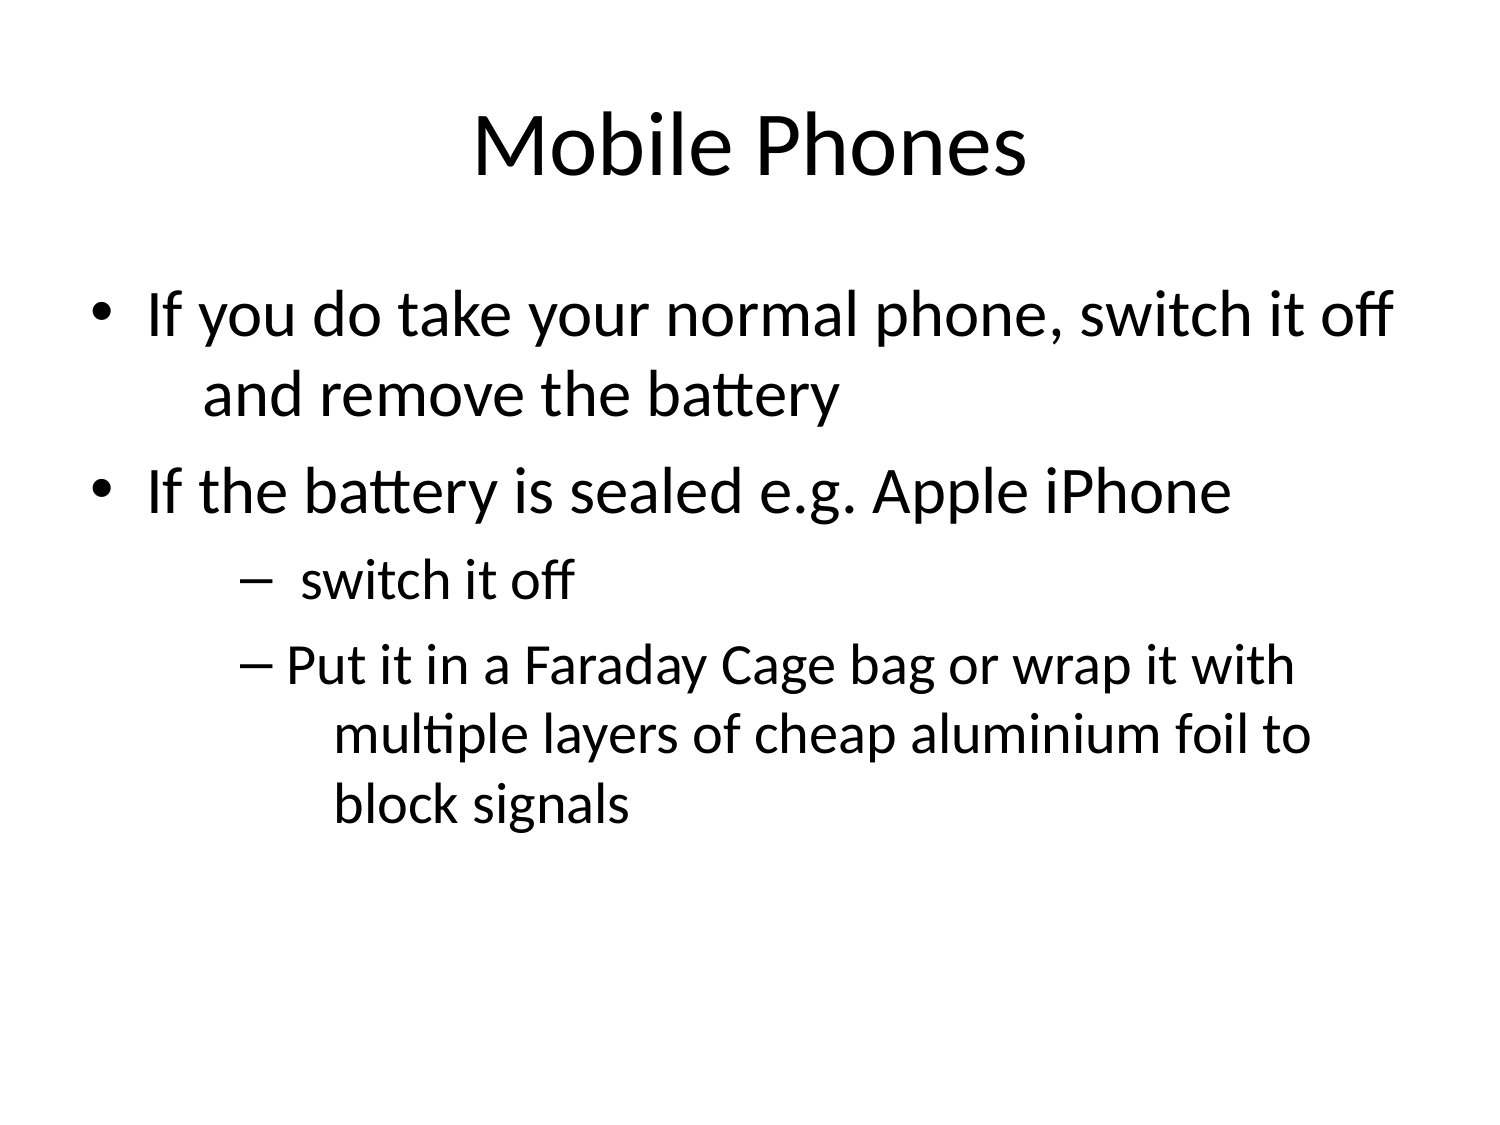

# Mobile Phones
If you do take your normal phone, switch it off and remove the battery
If the battery is sealed e.g. Apple iPhone
 switch it off
Put it in a Faraday Cage bag or wrap it with multiple layers of cheap aluminium foil to block signals